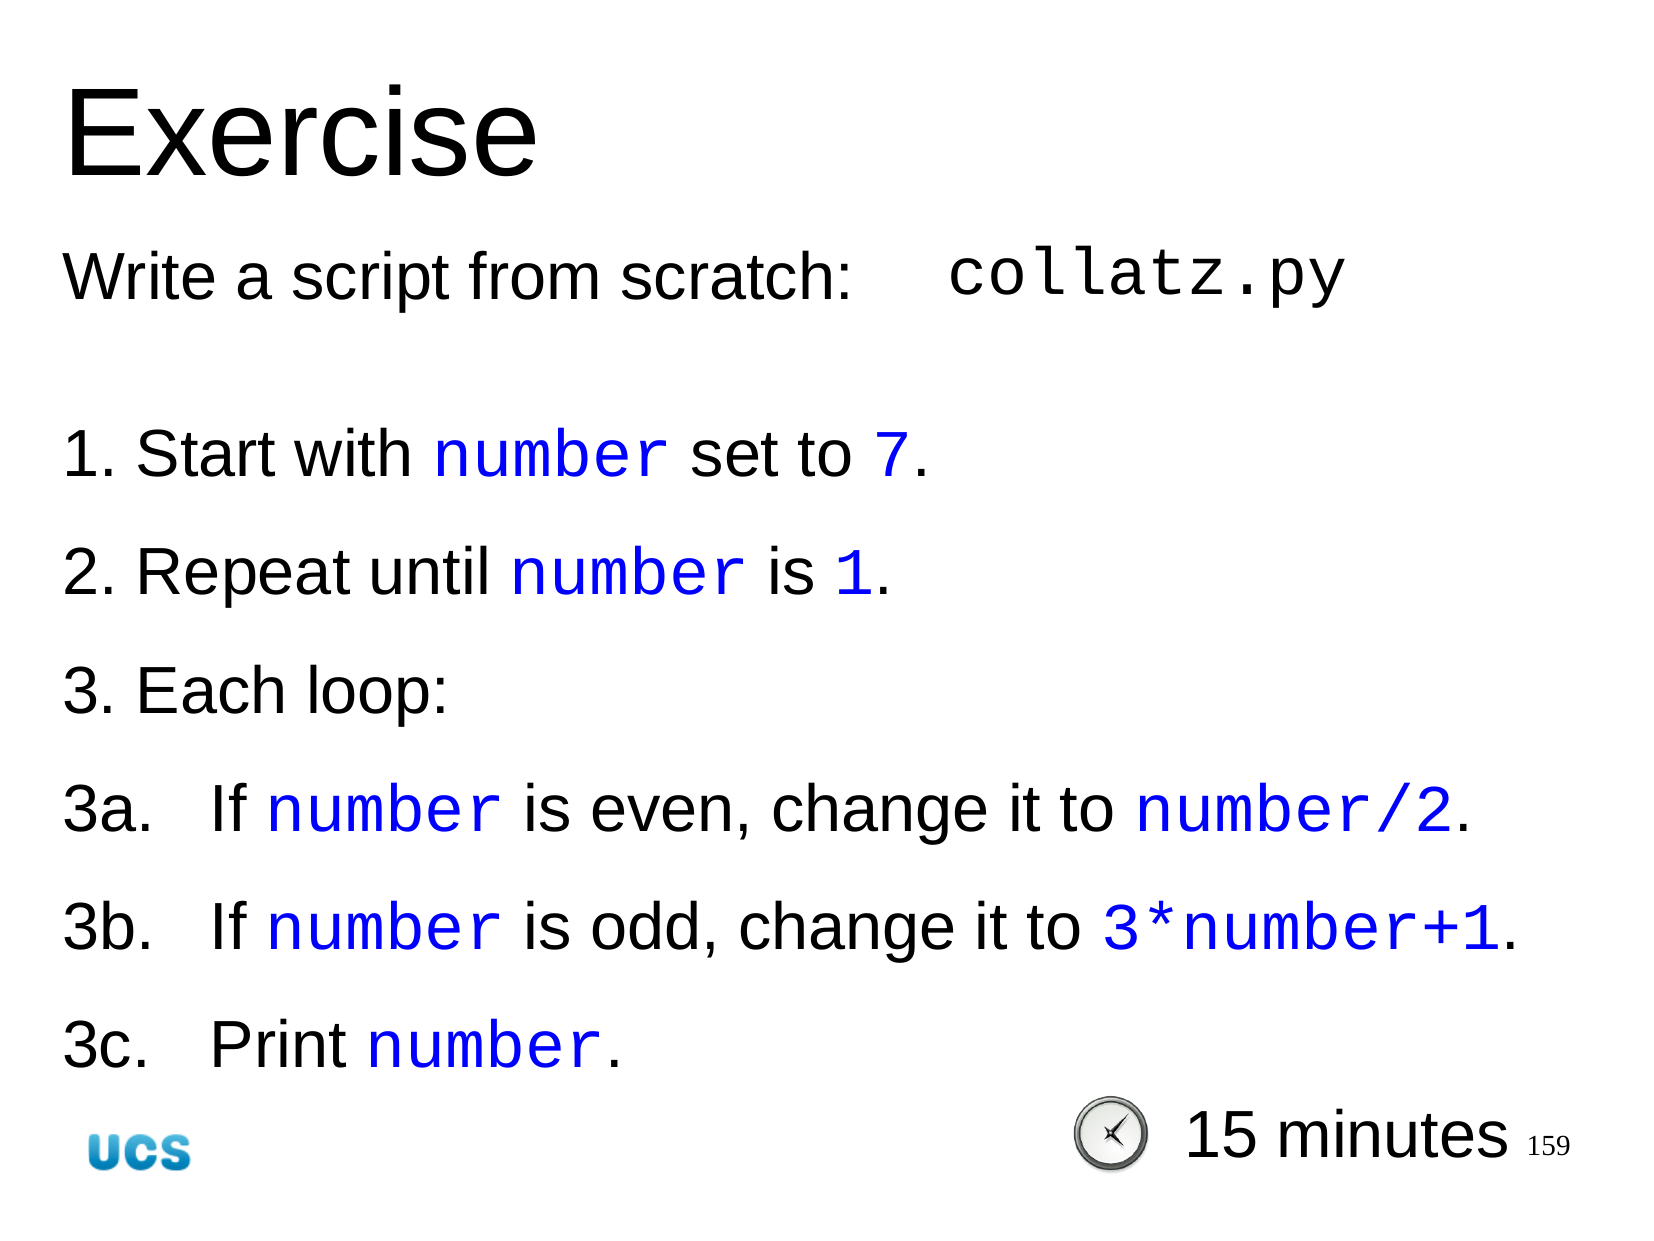

Exercise
Write a script from scratch:
collatz.py
1.	Start with number set to 7.
2.	Repeat until number is 1.
3.	Each loop:
3a.	If number is even, change it to number/2.
3b.	If number is odd, change it to 3*number+1.
3c.	Print number.
15 minutes
159